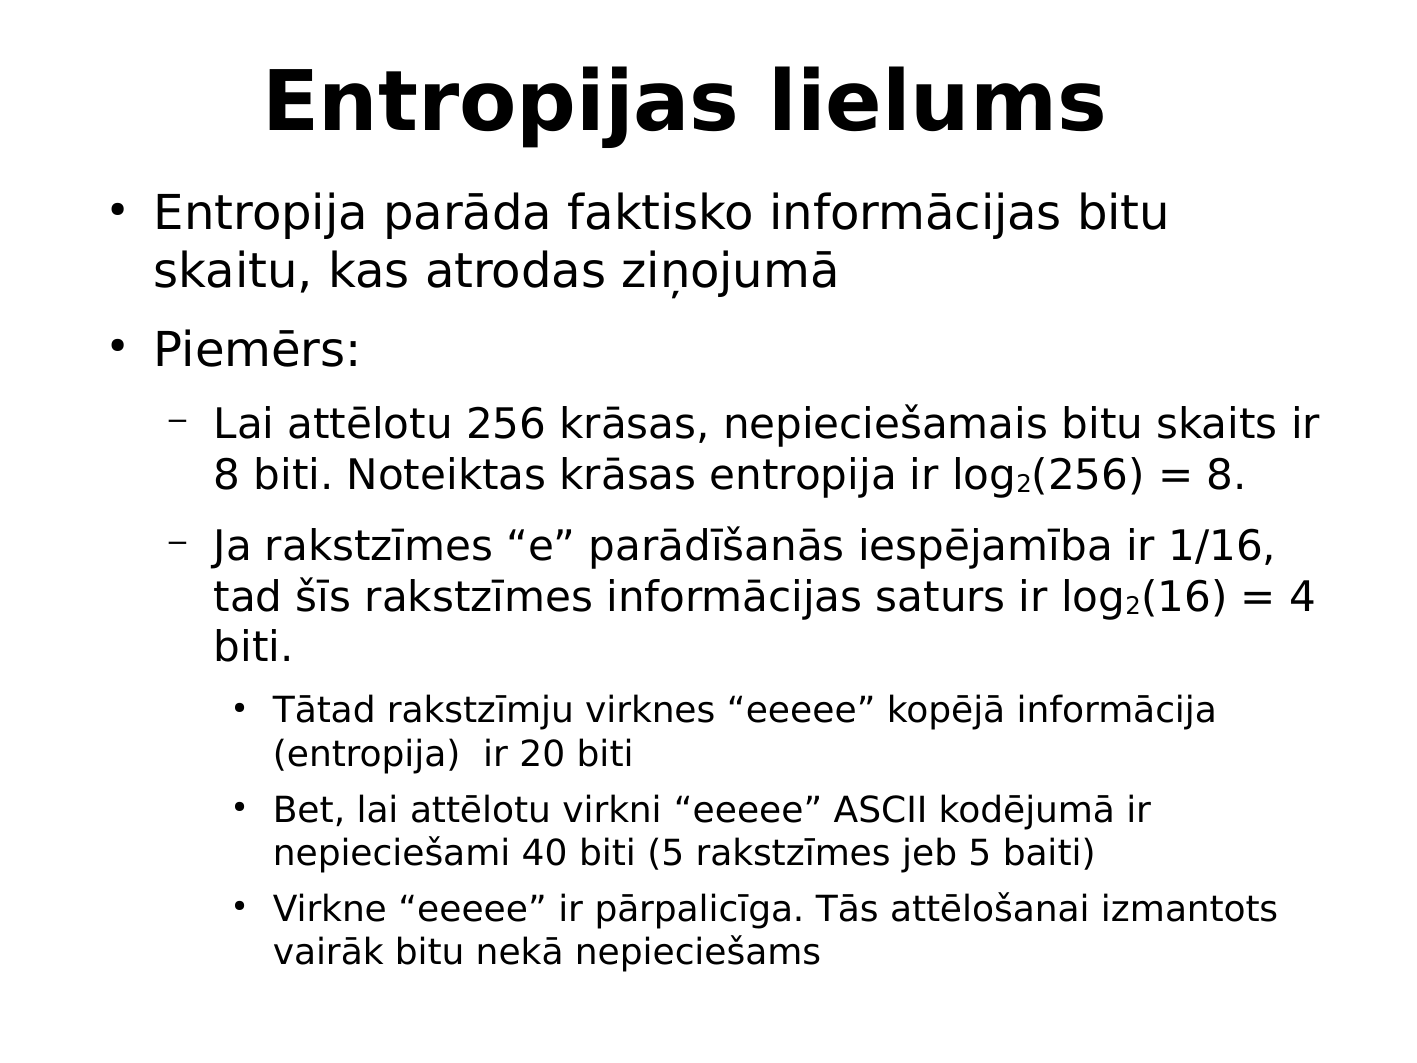

# Entropijas lielums
Entropija parāda faktisko informācijas bitu skaitu, kas atrodas ziņojumā
Piemērs:
Lai attēlotu 256 krāsas, nepieciešamais bitu skaits ir 8 biti. Noteiktas krāsas entropija ir log2(256) = 8.
Ja rakstzīmes “e” parādīšanās iespējamība ir 1/16, tad šīs rakstzīmes informācijas saturs ir log2(16) = 4 biti.
Tātad rakstzīmju virknes “eeeee” kopējā informācija (entropija) ir 20 biti
Bet, lai attēlotu virkni “eeeee” ASCII kodējumā ir nepieciešami 40 biti (5 rakstzīmes jeb 5 baiti)
Virkne “eeeee” ir pārpalicīga. Tās attēlošanai izmantots vairāk bitu nekā nepieciešams